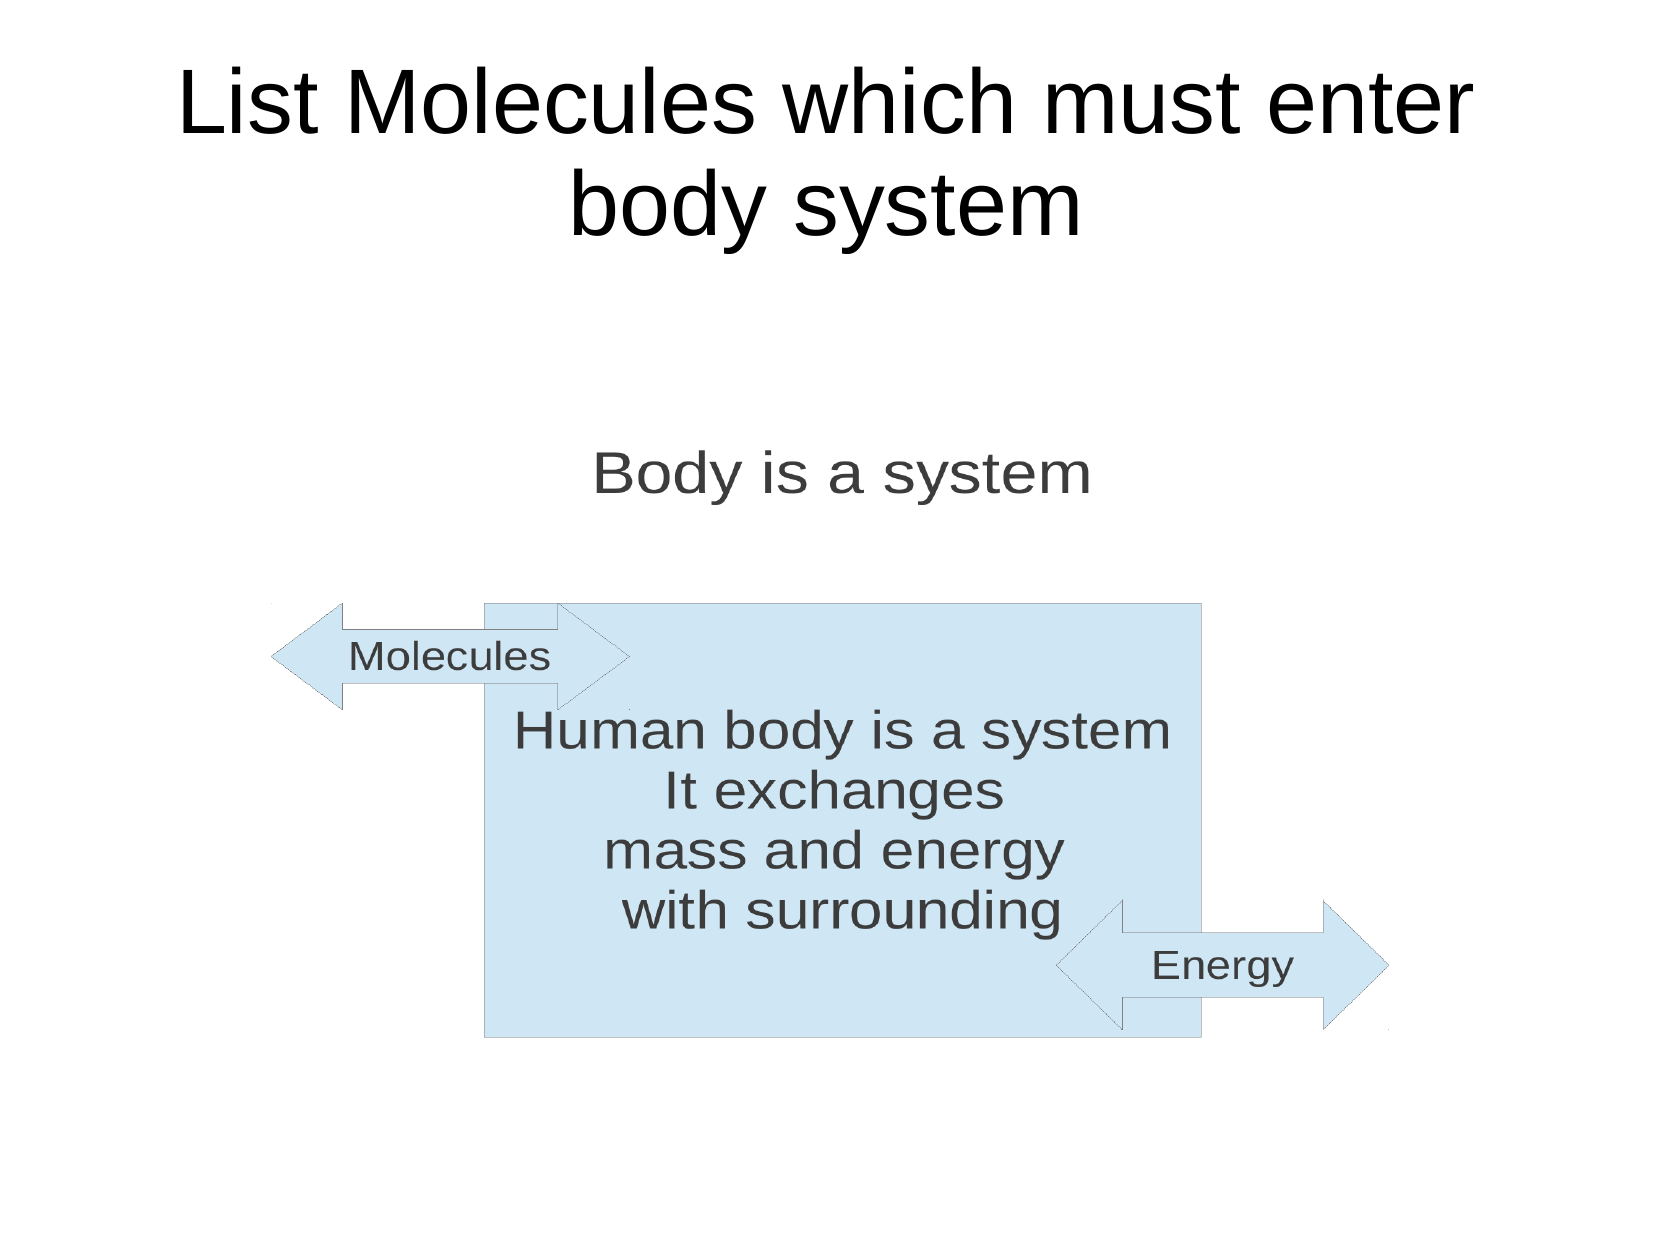

# List Molecules which must enter body system